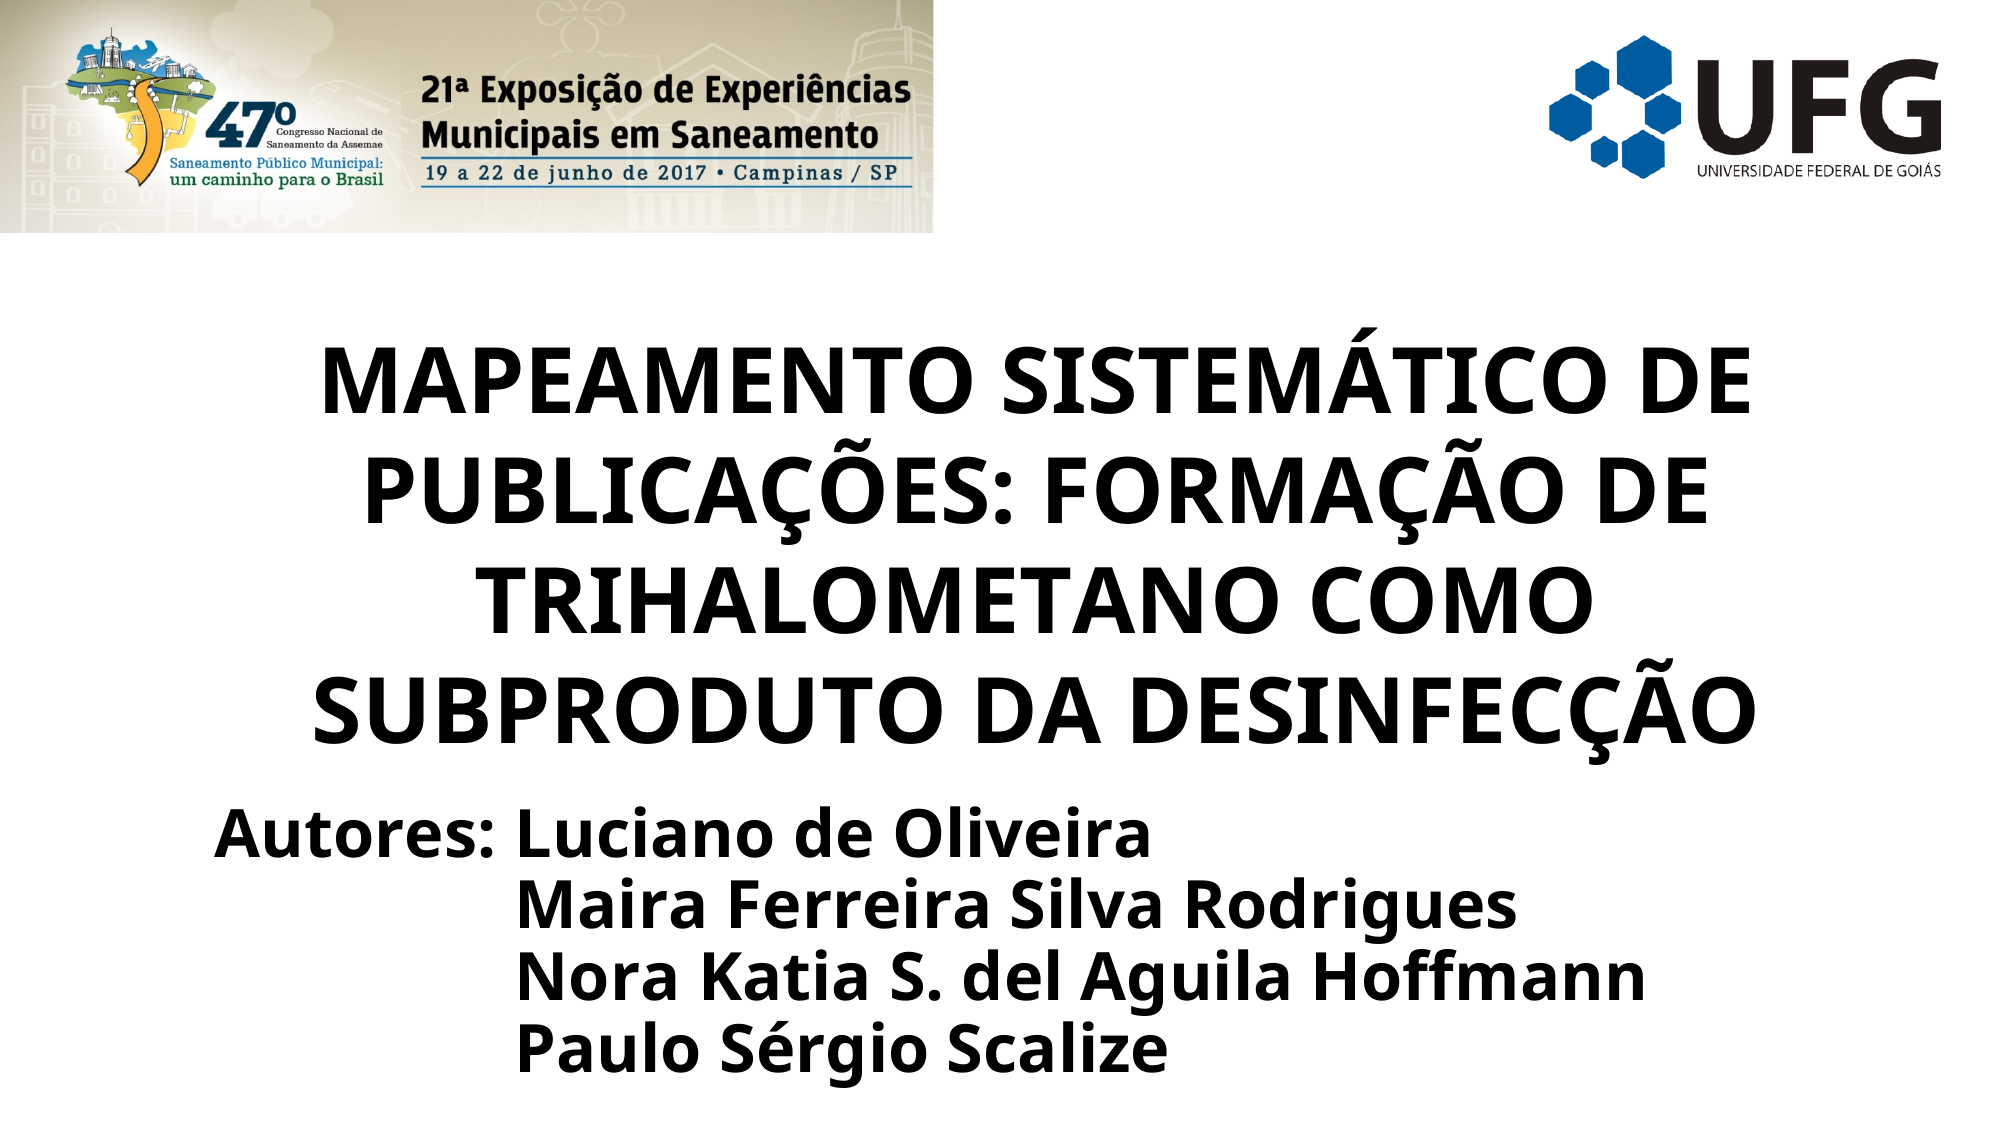

# MAPEAMENTO SISTEMÁTICO DE PUBLICAÇÕES: FORMAÇÃO DE TRIHALOMETANO COMO SUBPRODUTO DA DESINFECÇÃO
Autores:	Luciano de Oliveira
		Maira Ferreira Silva Rodrigues
		Nora Katia S. del Aguila Hoffmann
		Paulo Sérgio Scalize